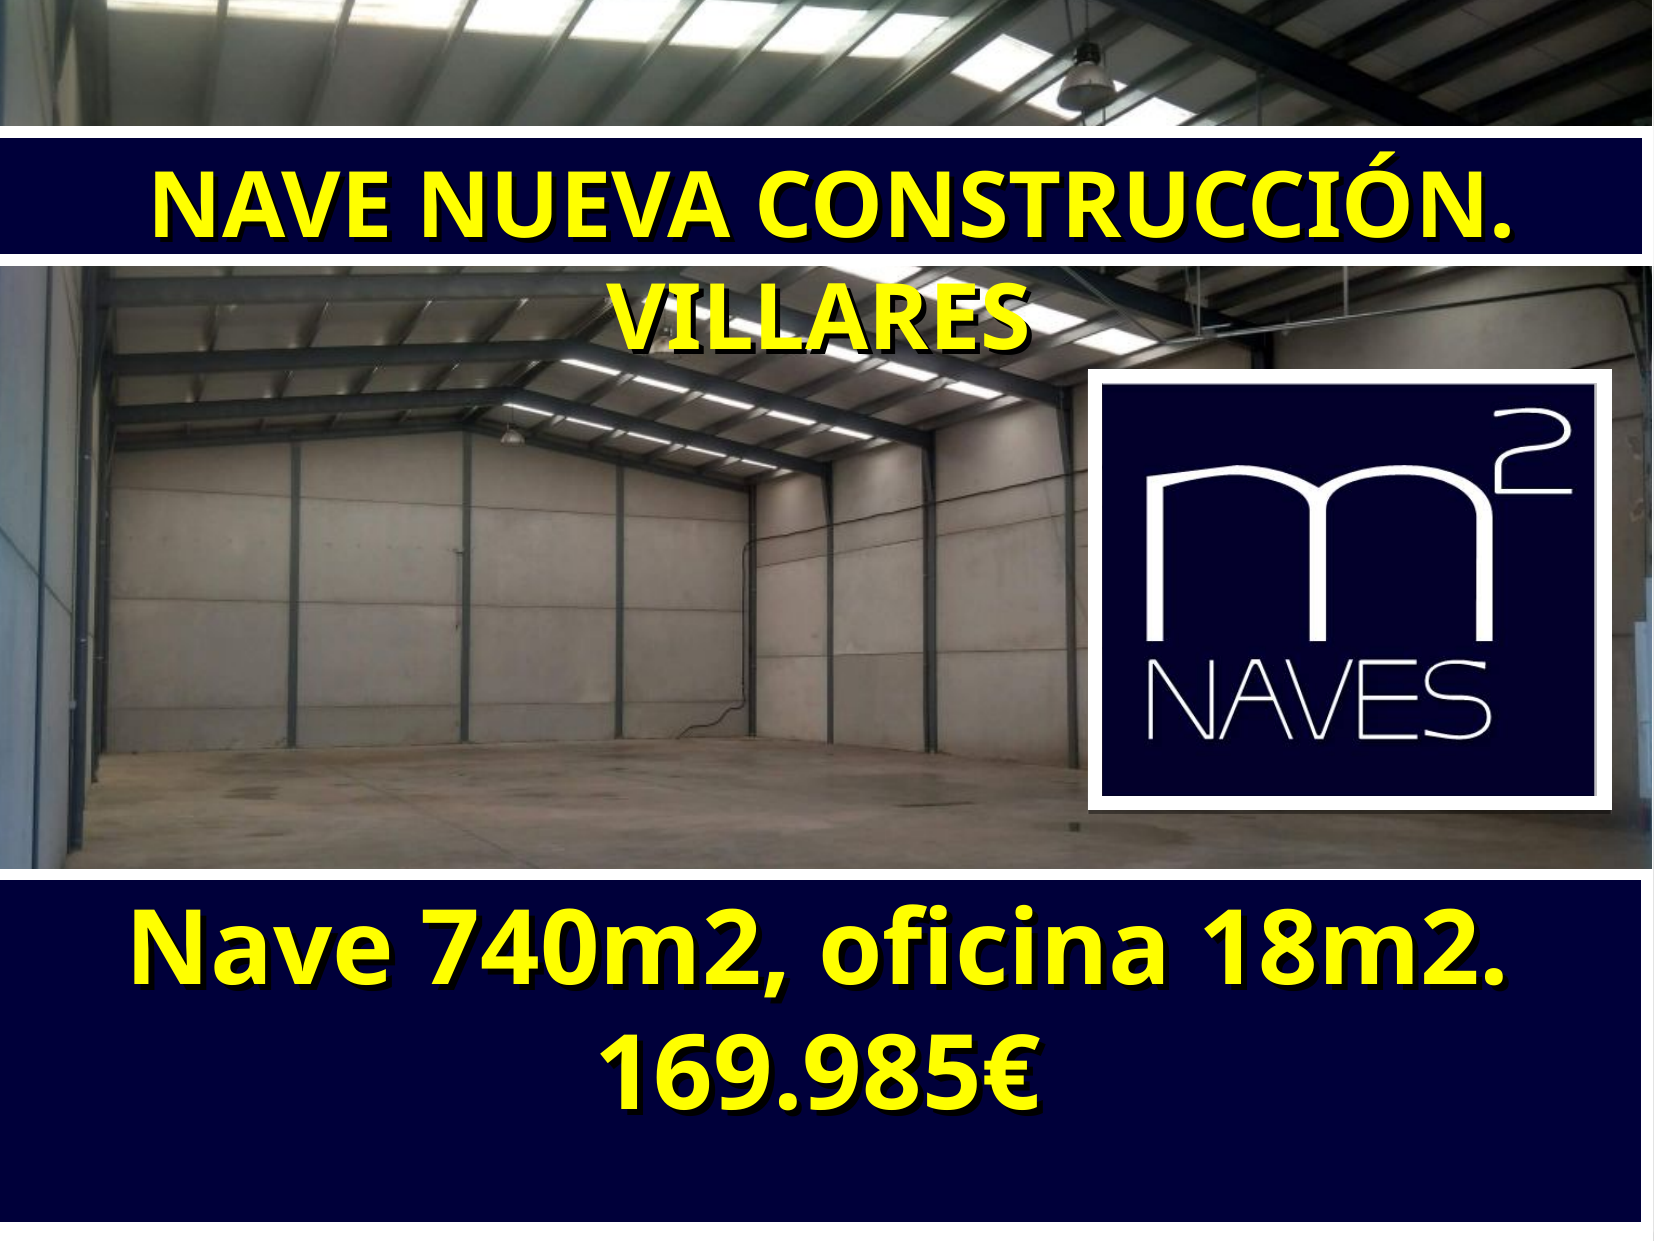

NAVE NUEVA CONSTRUCCIÓN. VILLARES
# Nave 740m2, oficina 18m2. 169.985€